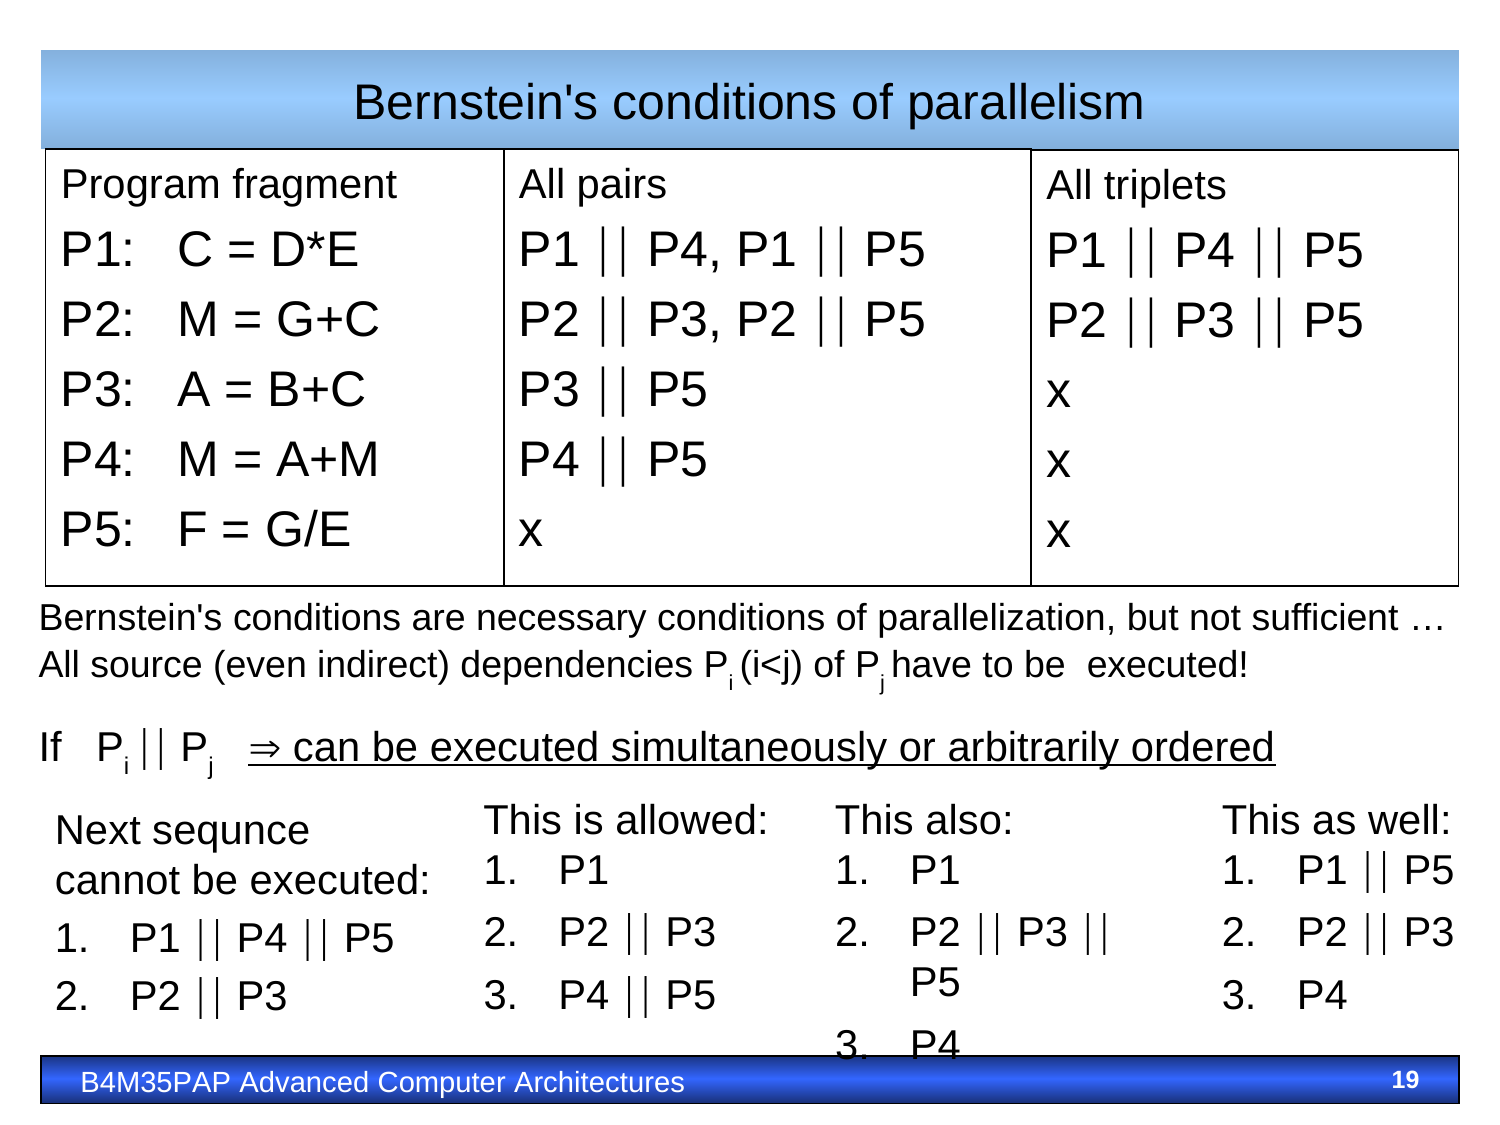

# Bernstein's conditions of parallelism
Program fragment
P1: C = D*E
P2: M = G+C
P3: A = B+C
P4: M = A+M
P5: F = G/E
All pairs
P1  P4, P1  P5
P2  P3, P2  P5
P3  P5
P4  P5
x
All triplets
P1  P4  P5
P2  P3  P5
x
x
x
Bernstein's conditions are necessary conditions of parallelization, but not sufficient …
All source (even indirect) dependencies Pi (i<j) of Pj have to be executed!
If Pi  Pj  can be executed simultaneously or arbitrarily ordered
This also:
P1
P2  P3  P5
P4
This as well:
P1  P5
P2  P3
P4
This is allowed:
P1
P2  P3
P4  P5
Next sequnce cannot be executed:
P1  P4  P5
P2  P3